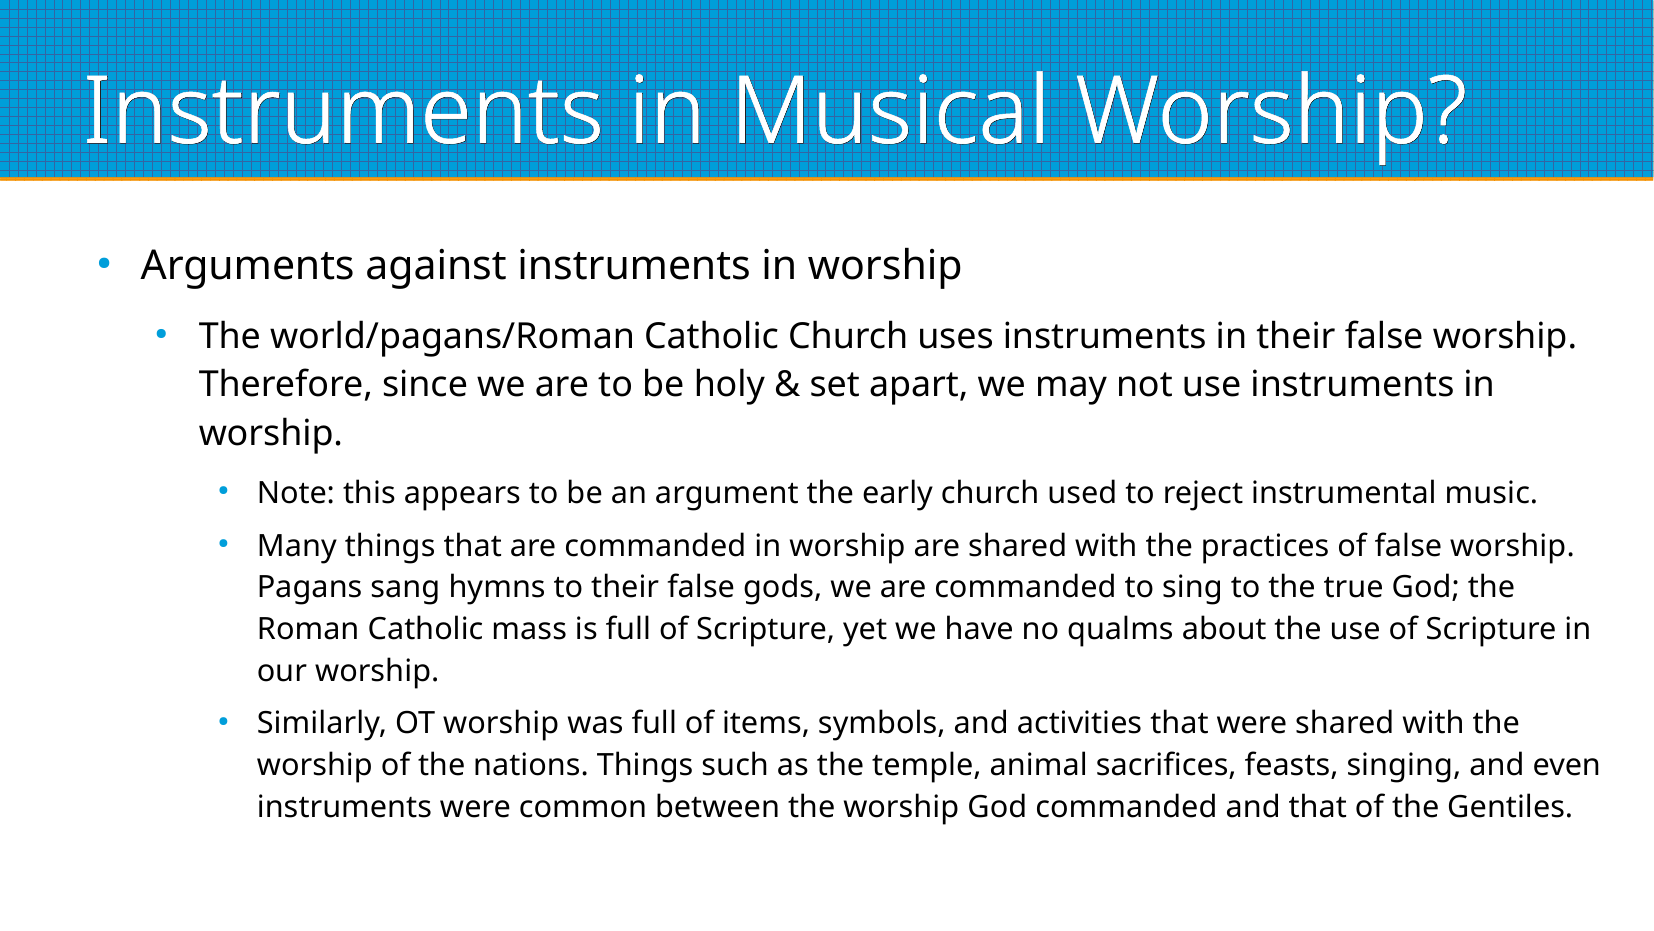

# Instruments in Musical Worship?
Arguments against instruments in worship
The world/pagans/Roman Catholic Church uses instruments in their false worship. Therefore, since we are to be holy & set apart, we may not use instruments in worship.
Note: this appears to be an argument the early church used to reject instrumental music.
Many things that are commanded in worship are shared with the practices of false worship. Pagans sang hymns to their false gods, we are commanded to sing to the true God; the Roman Catholic mass is full of Scripture, yet we have no qualms about the use of Scripture in our worship.
Similarly, OT worship was full of items, symbols, and activities that were shared with the worship of the nations. Things such as the temple, animal sacrifices, feasts, singing, and even instruments were common between the worship God commanded and that of the Gentiles.